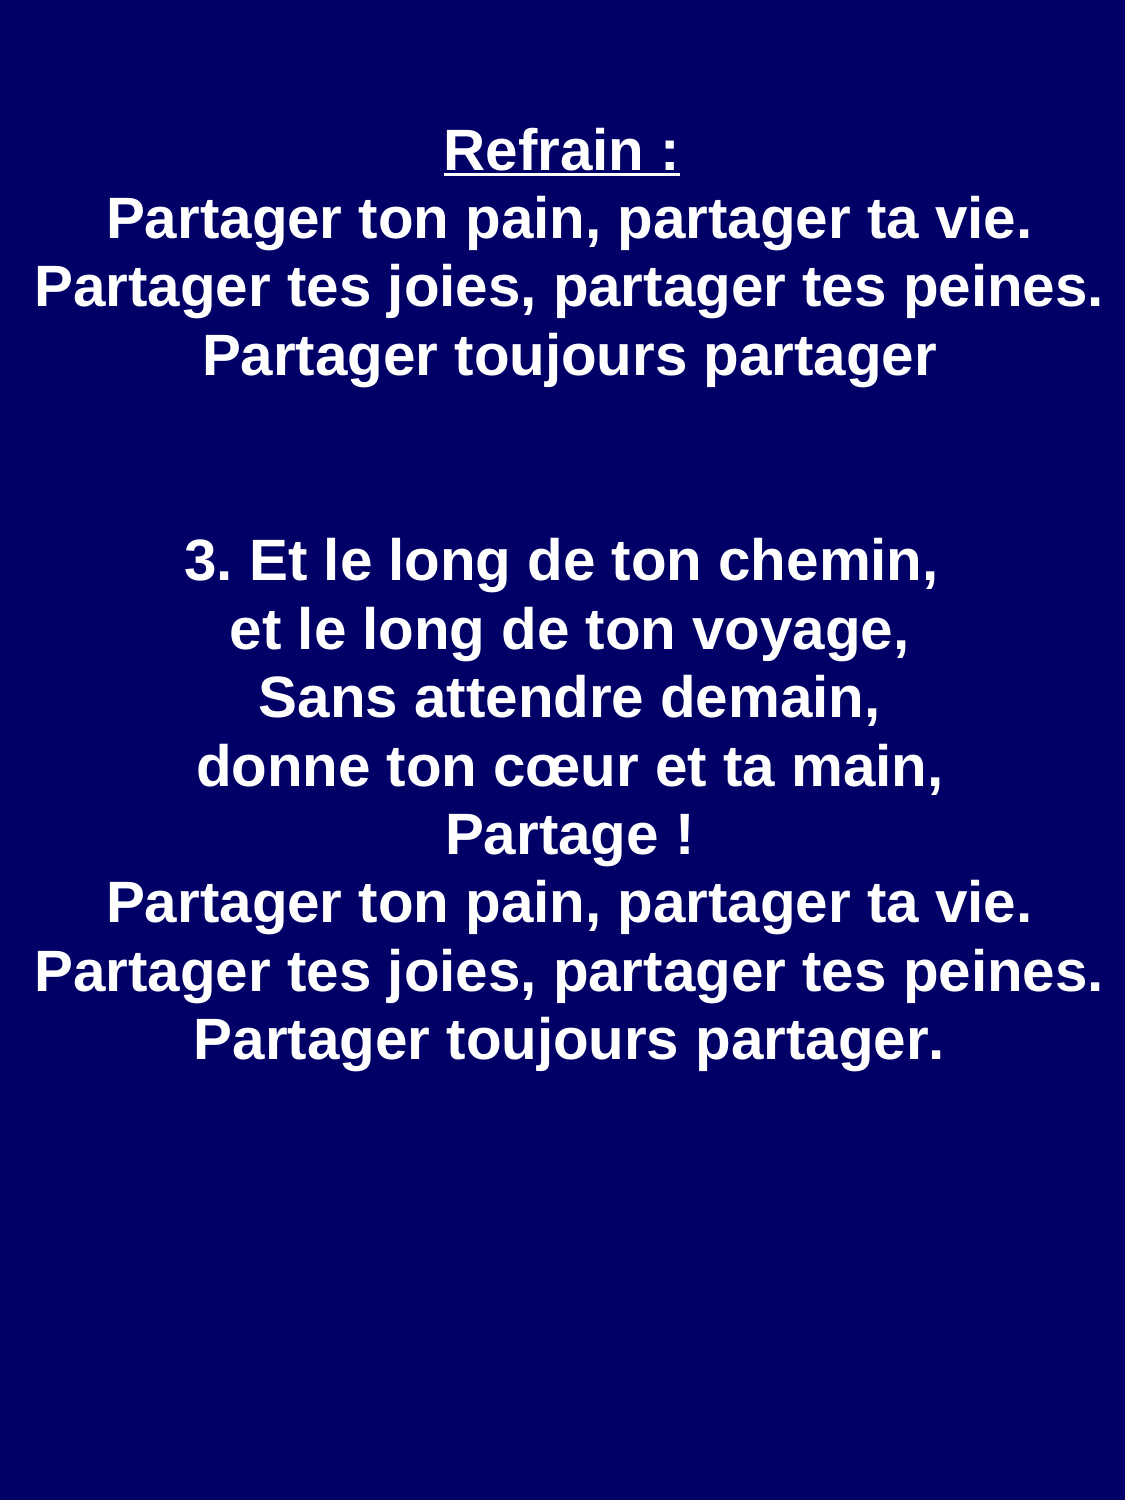

Refrain :
Partager ton pain, partager ta vie.
Partager tes joies, partager tes peines.
Partager toujours partager
3. Et le long de ton chemin,
et le long de ton voyage,
Sans attendre demain,
donne ton cœur et ta main,
Partage !
Partager ton pain, partager ta vie.
Partager tes joies, partager tes peines.
Partager toujours partager.